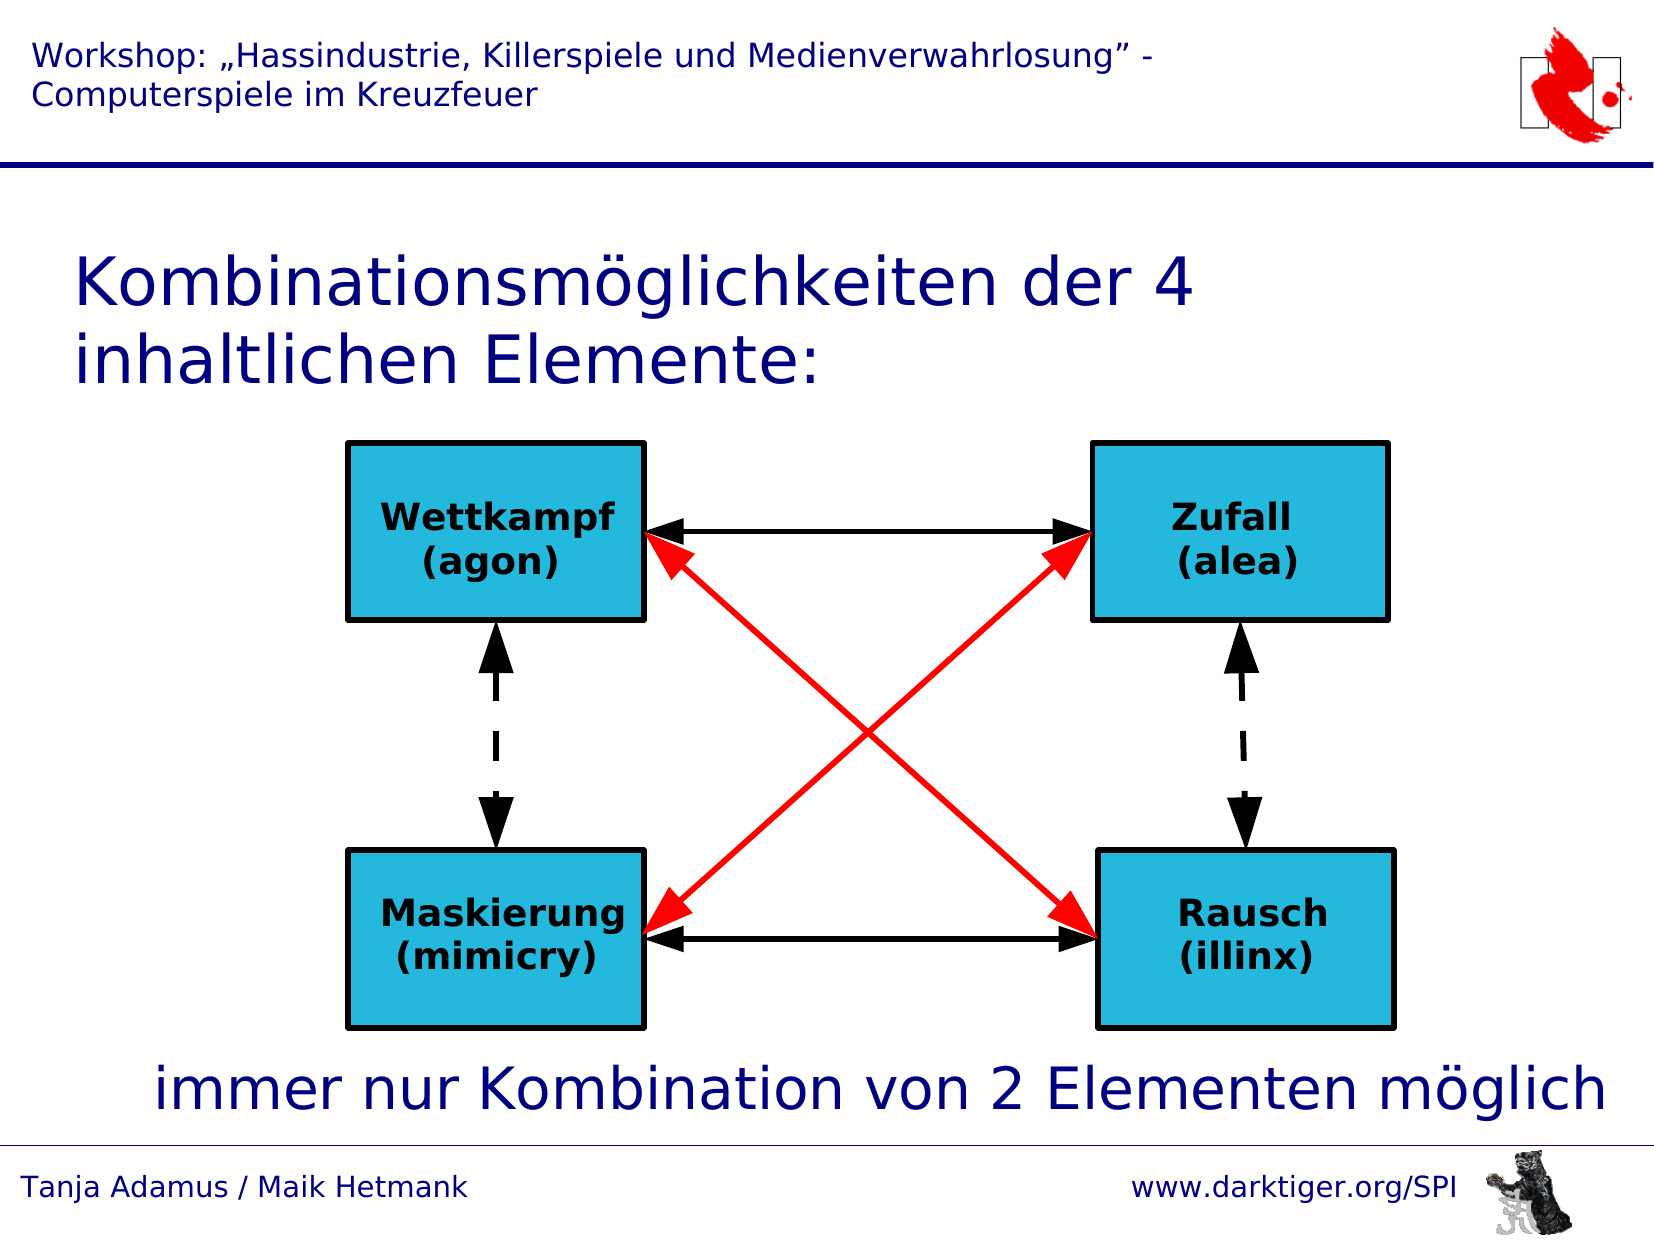

Workshop: „Hassindustrie, Killerspiele und Medienverwahrlosung” - Computerspiele im Kreuzfeuer
Kombinationsmöglichkeiten der 4 inhaltlichen Elemente:
Wettkampf
(agon)
Zufall
(alea)
Maskierung
(mimicry)
Rausch
(illinx)
immer nur Kombination von 2 Elementen möglich